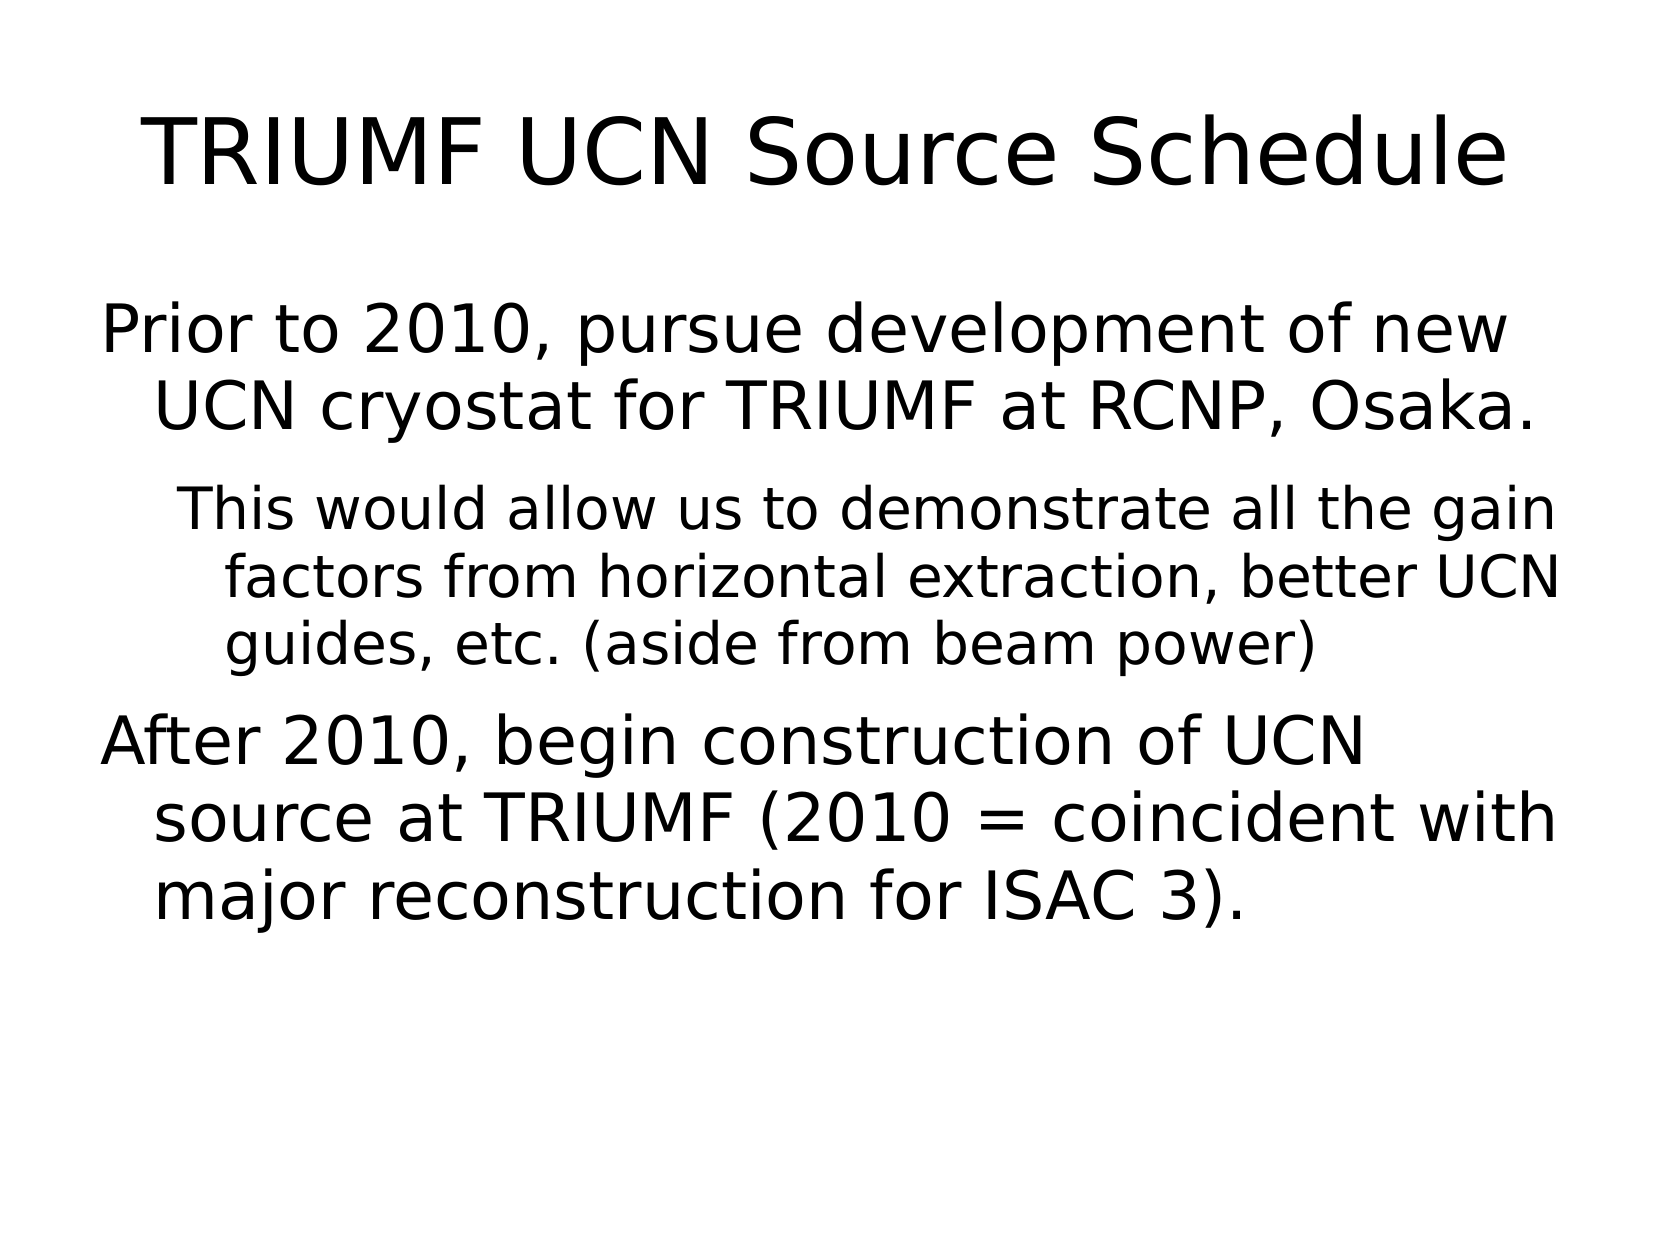

# TRIUMF UCN Source Schedule
Prior to 2010, pursue development of new UCN cryostat for TRIUMF at RCNP, Osaka.
This would allow us to demonstrate all the gain factors from horizontal extraction, better UCN guides, etc. (aside from beam power)
After 2010, begin construction of UCN source at TRIUMF (2010 = coincident with major reconstruction for ISAC 3).